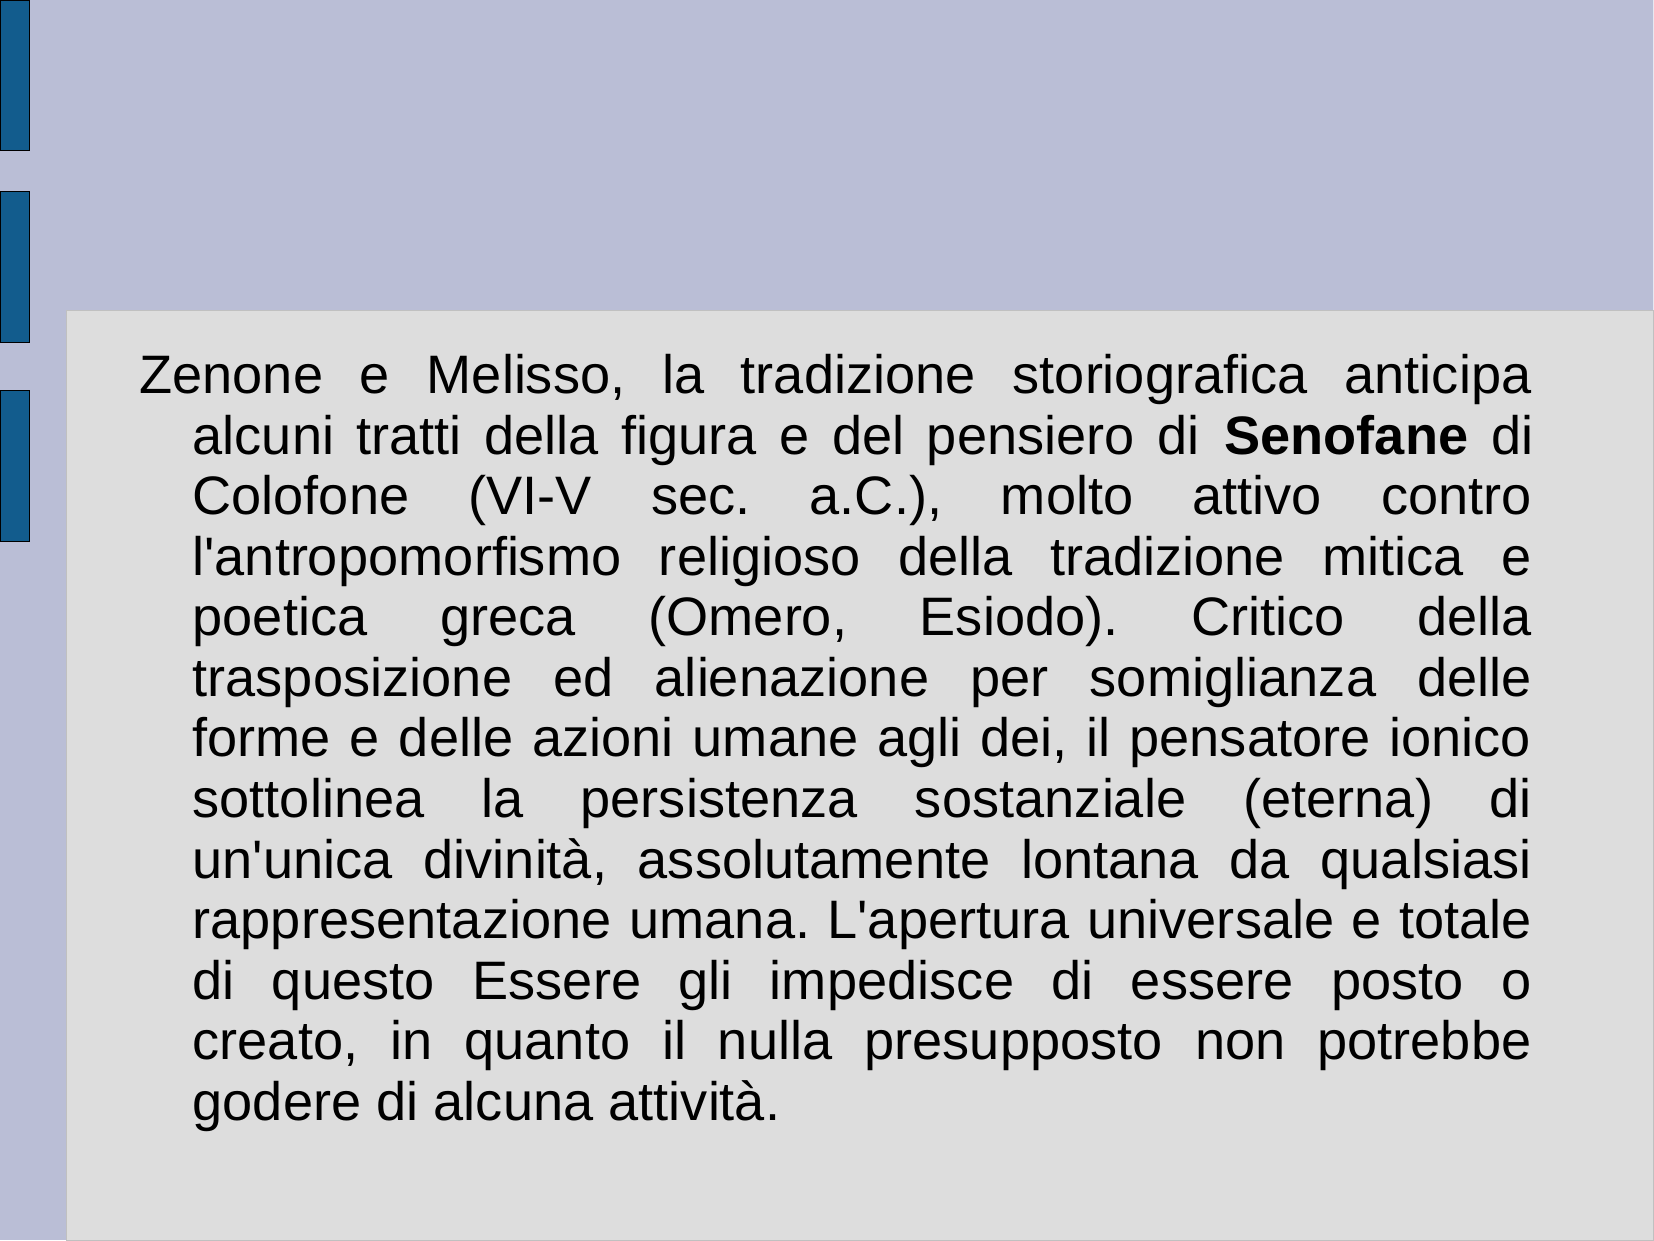

#
Zenone e Melisso, la tradizione storiografica anticipa alcuni tratti della figura e del pensiero di Senofane di Colofone (VI-V sec. a.C.), molto attivo contro l'antropomorfismo religioso della tradizione mitica e poetica greca (Omero, Esiodo). Critico della trasposizione ed alienazione per somiglianza delle forme e delle azioni umane agli dei, il pensatore ionico sottolinea la persistenza sostanziale (eterna) di un'unica divinità, assolutamente lontana da qualsiasi rappresentazione umana. L'apertura universale e totale di questo Essere gli impedisce di essere posto o creato, in quanto il nulla presupposto non potrebbe godere di alcuna attività.